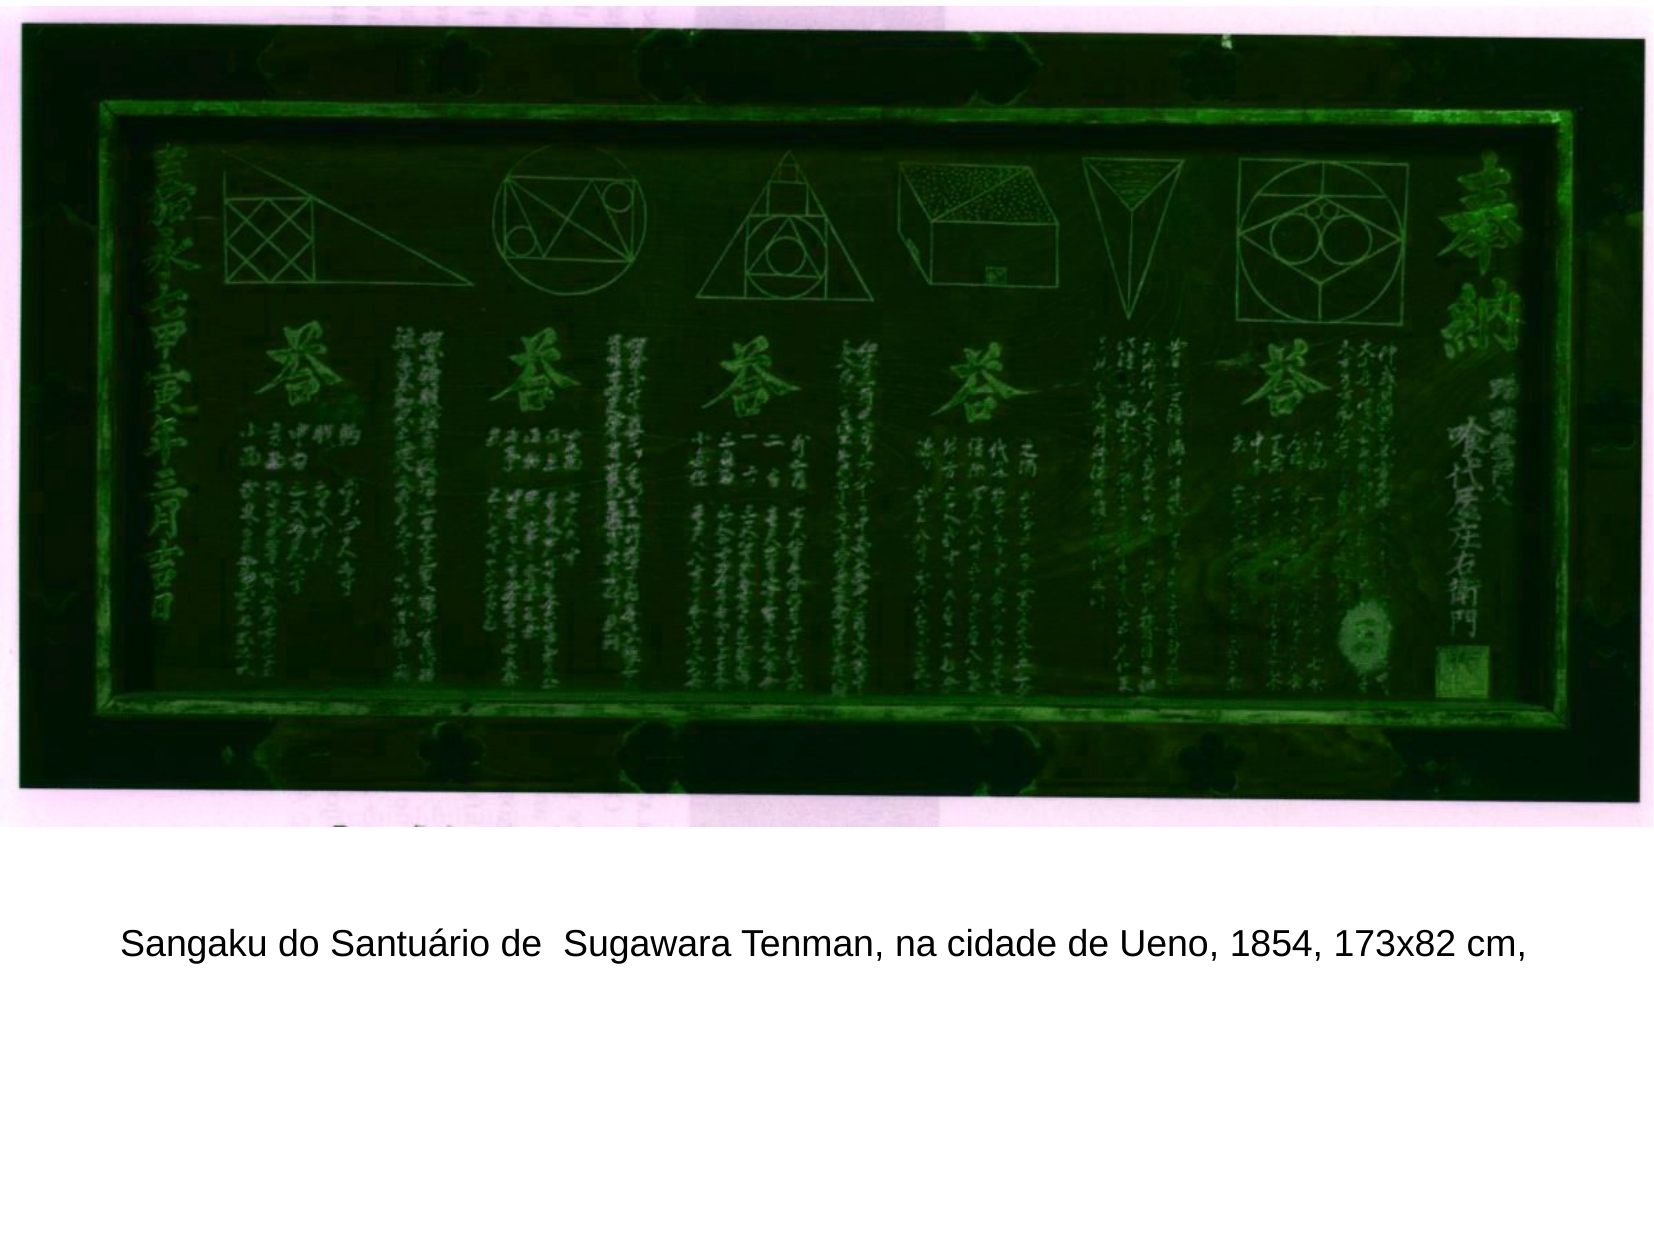

Sangaku do Santuário de Sugawara Tenman, na cidade de Ueno, 1854, 173x82 cm,